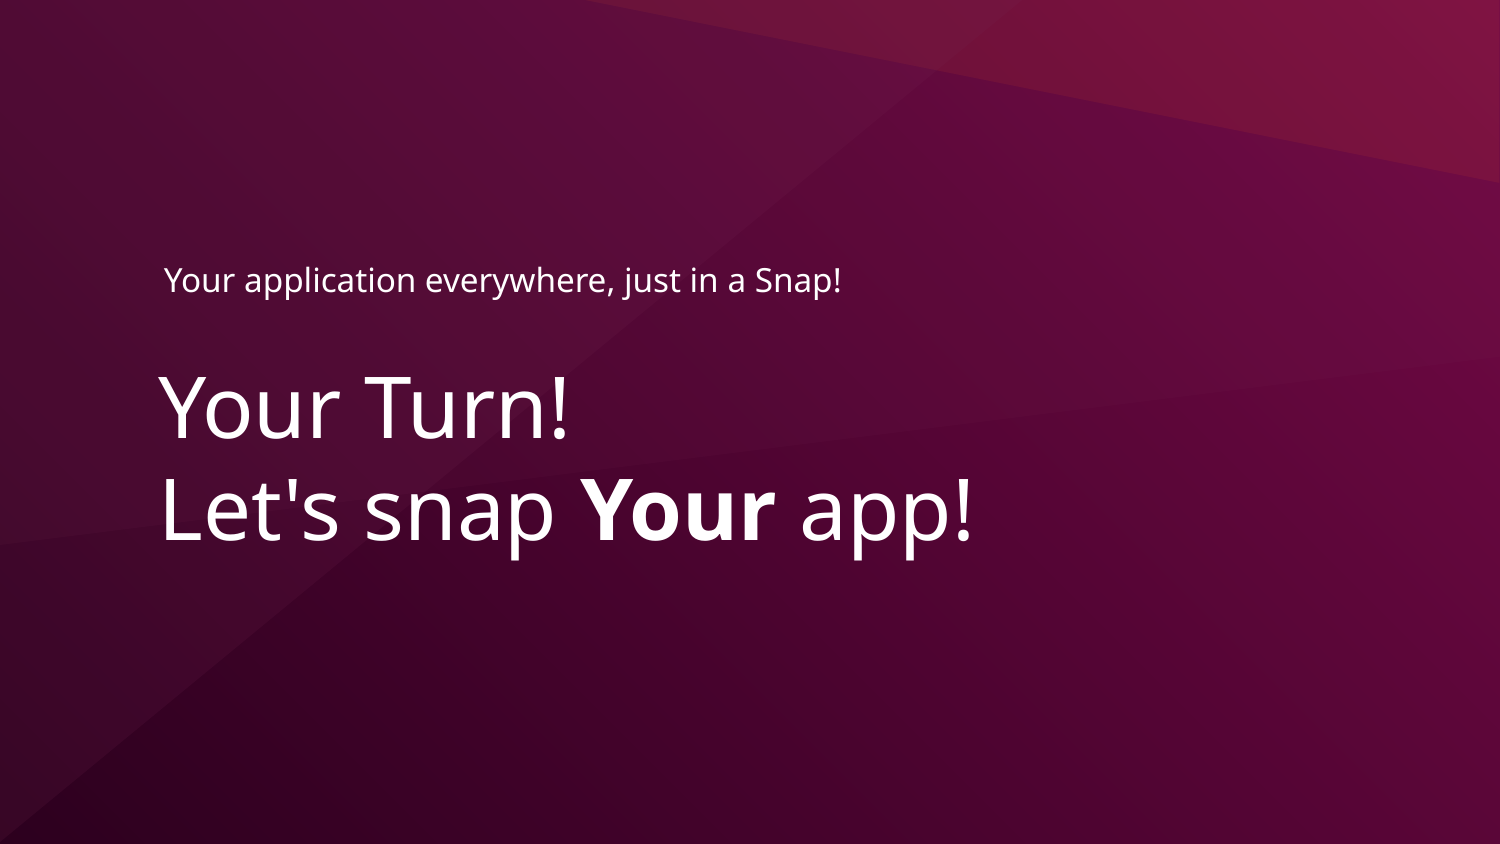

Your application everywhere, just in a Snap!
# Your Turn! Let's snap Your app!